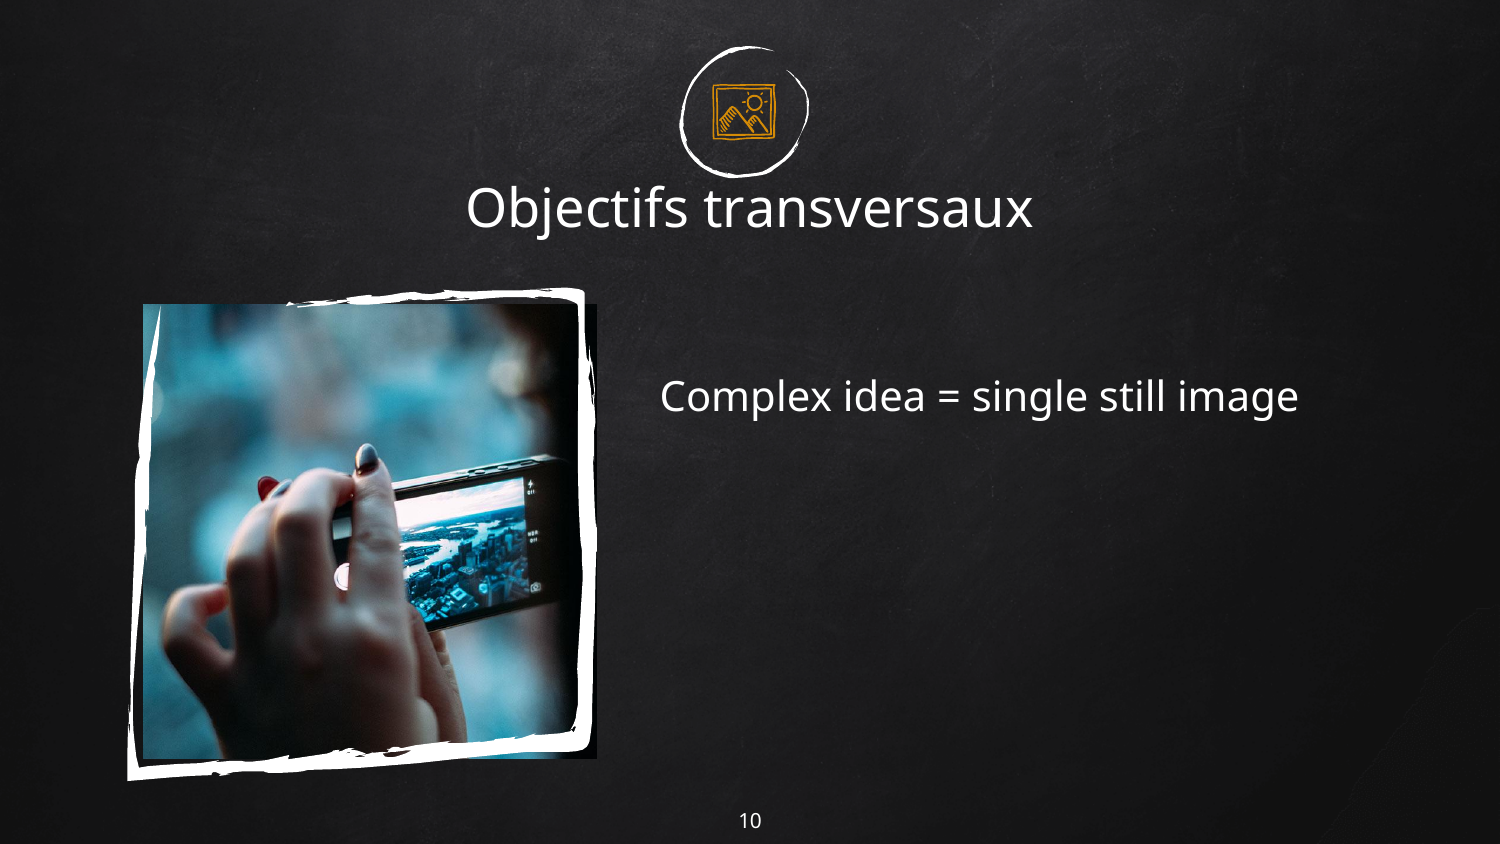

# Objectifs transversaux
Complex idea = single still image
10